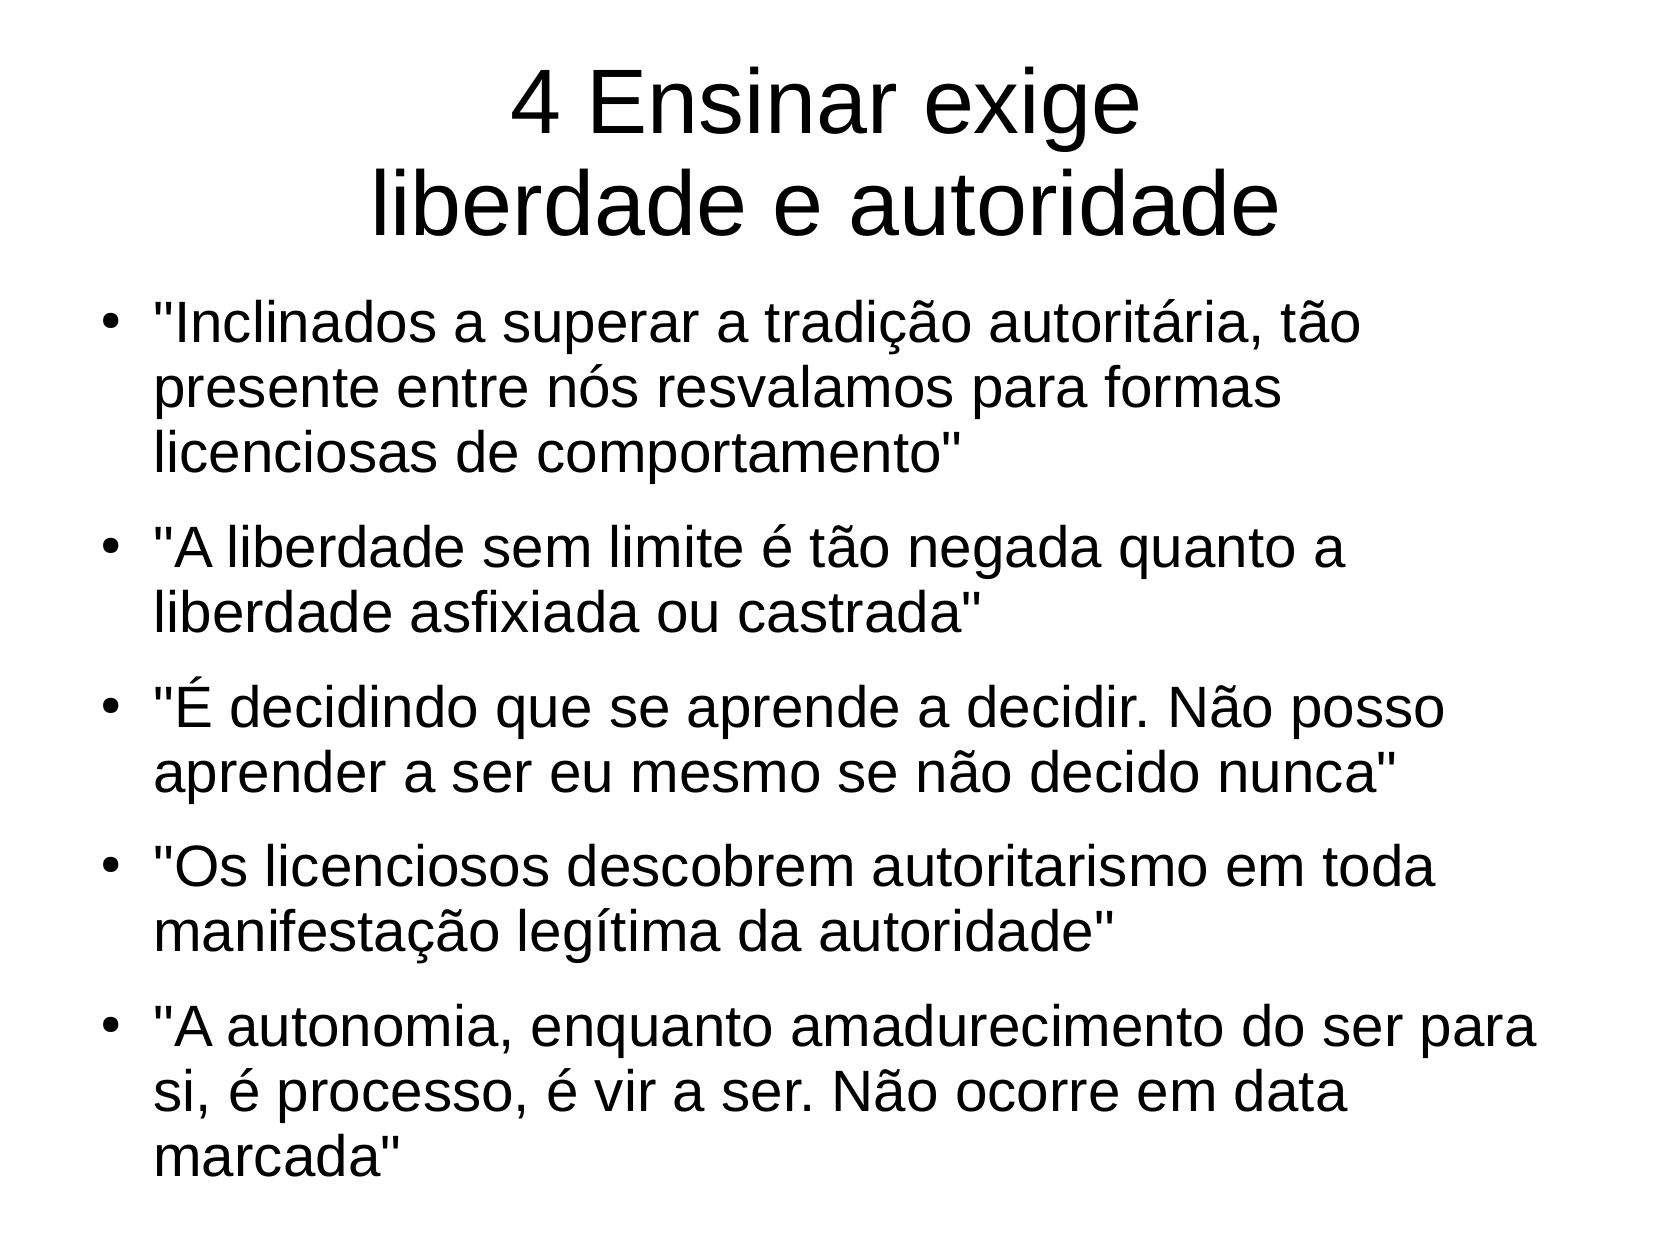

# 4 Ensinar exige liberdade e autoridade
"Inclinados a superar a tradição autoritária, tão presente entre nós resvalamos para formas licenciosas de comportamento"
"A liberdade sem limite é tão negada quanto a liberdade asfixiada ou castrada"
"É decidindo que se aprende a decidir. Não posso aprender a ser eu mesmo se não decido nunca"
"Os licenciosos descobrem autoritarismo em toda manifestação legítima da autoridade"
"A autonomia, enquanto amadurecimento do ser para si, é processo, é vir a ser. Não ocorre em data marcada"